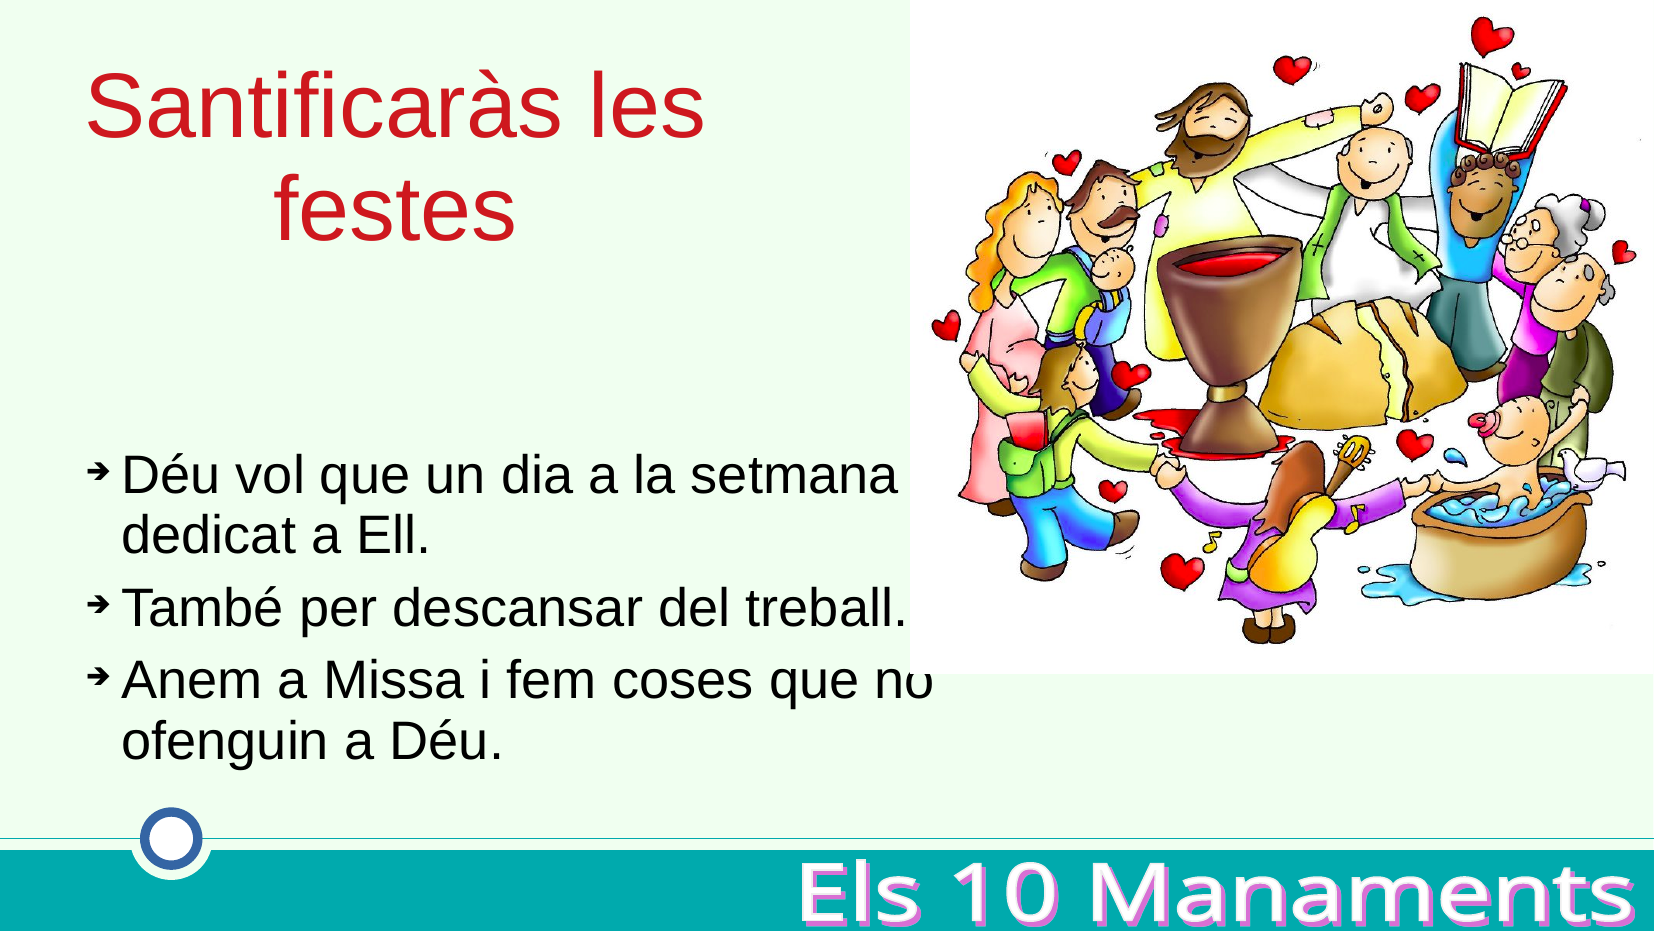

Santificaràs les festes
Déu vol que un dia a la setmana dedicat a Ell.
També per descansar del treball.
Anem a Missa i fem coses que no ofenguin a Déu.
Els 10 Manaments